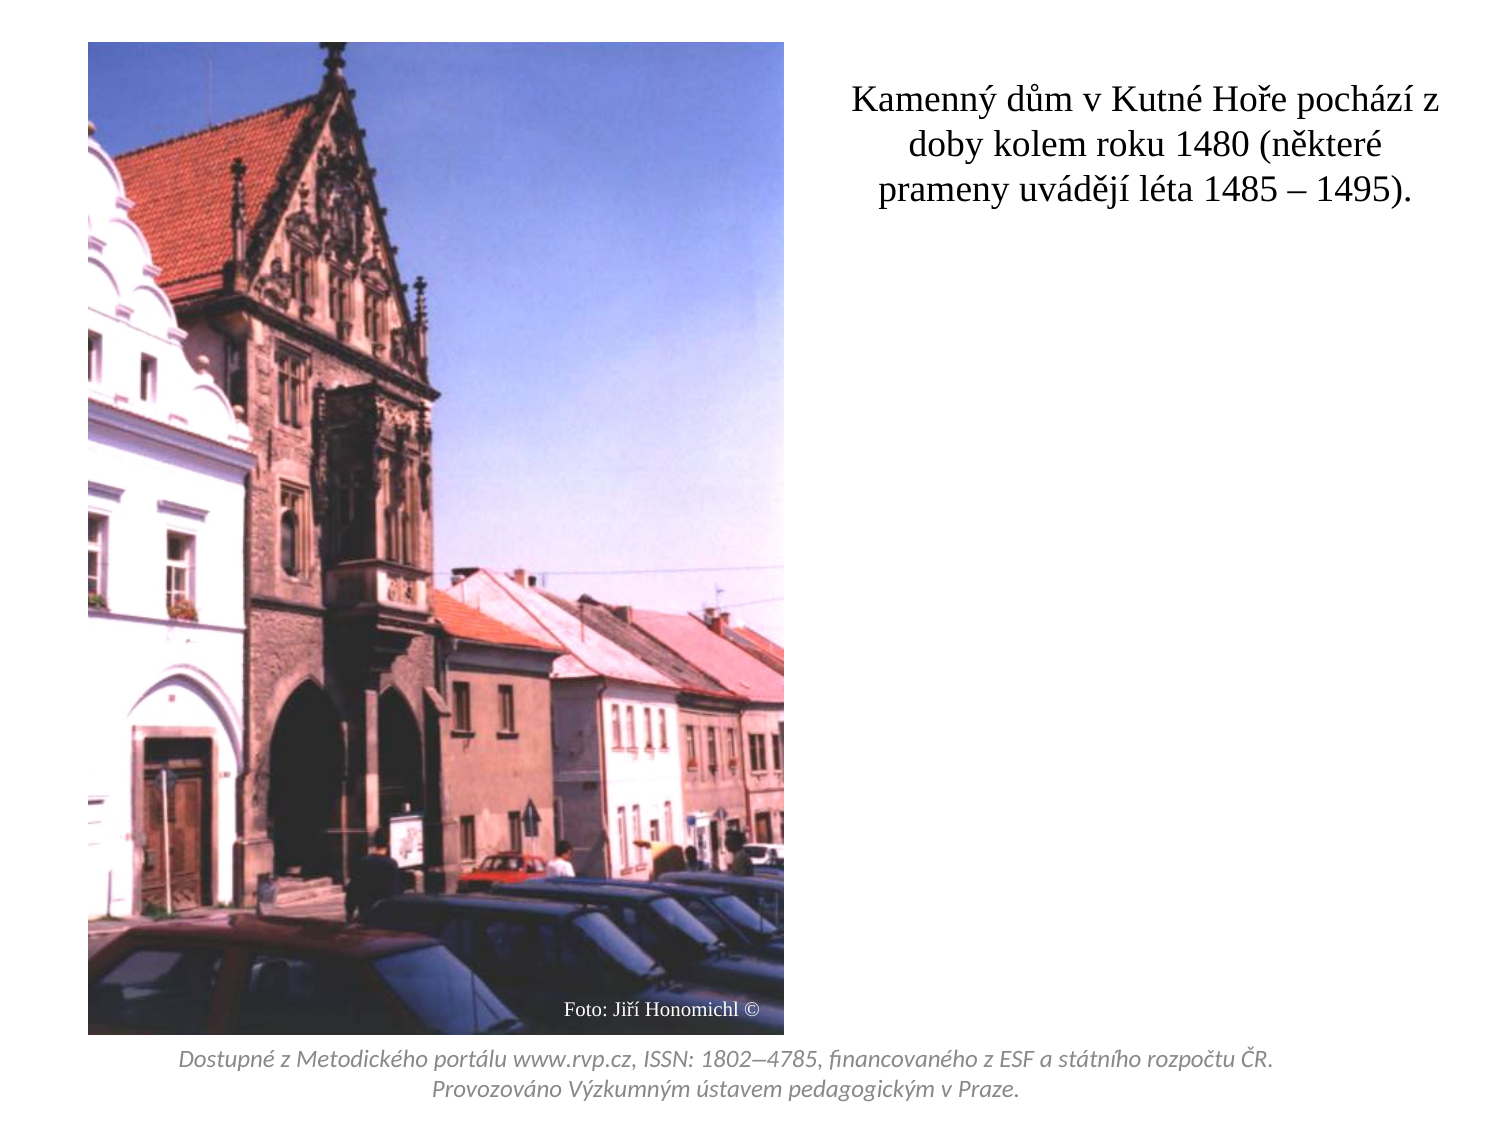

Kamenný dům v Kutné Hoře pochází z doby kolem roku 1480 (některé prameny uvádějí léta 1485 – 1495).
Foto: Jiří Honomichl ©
Dostupné z Metodického portálu www.rvp.cz, ISSN: 1802–4785, financovaného z ESF a státního rozpočtu ČR. Provozováno Výzkumným ústavem pedagogickým v Praze.